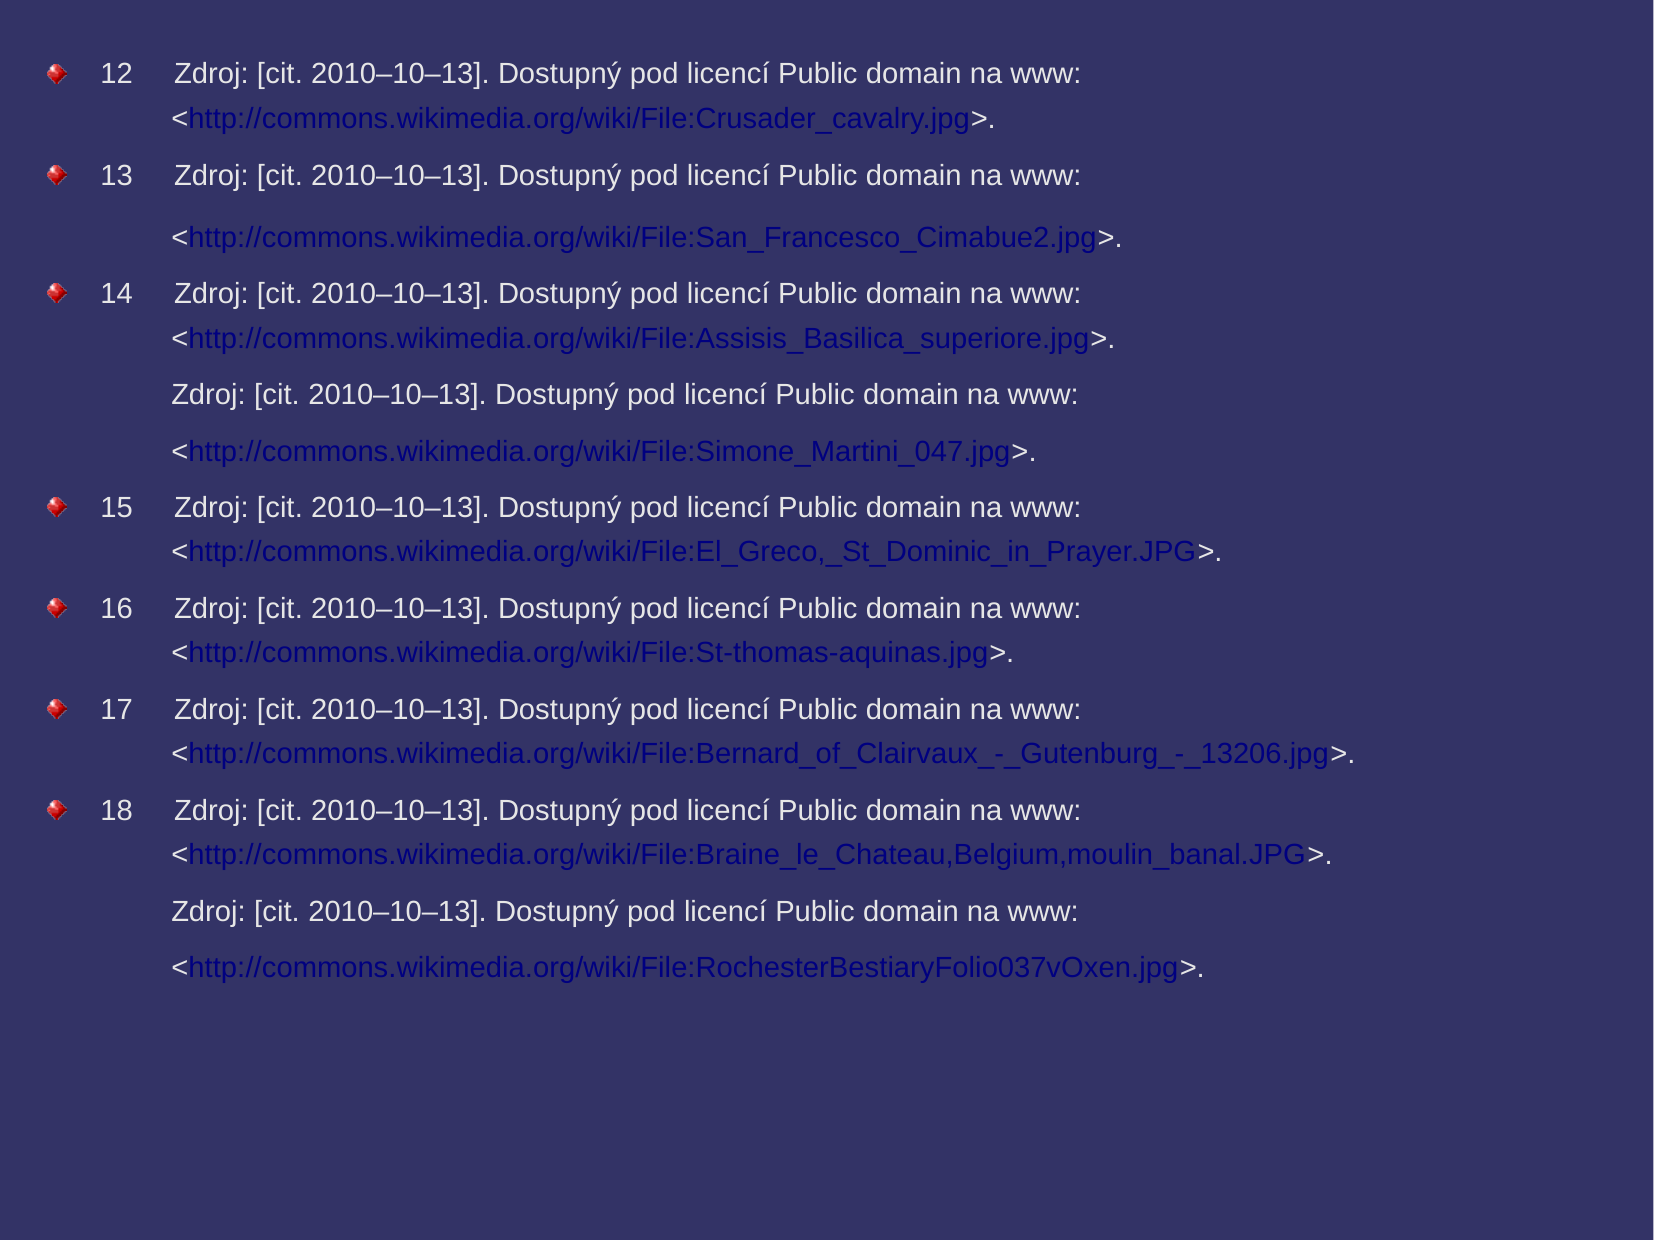

# 12	Zdroj: [cit. 2010–10–13]. Dostupný pod licencí Public domain na www:
<http://commons.wikimedia.org/wiki/File:Crusader_cavalry.jpg>.
13	Zdroj: [cit. 2010–10–13]. Dostupný pod licencí Public domain na www:
<http://commons.wikimedia.org/wiki/File:San_Francesco_Cimabue2.jpg>.
14	Zdroj: [cit. 2010–10–13]. Dostupný pod licencí Public domain na www:
<http://commons.wikimedia.org/wiki/File:Assisis_Basilica_superiore.jpg>.
Zdroj: [cit. 2010–10–13]. Dostupný pod licencí Public domain na www:
<http://commons.wikimedia.org/wiki/File:Simone_Martini_047.jpg>.
15	Zdroj: [cit. 2010–10–13]. Dostupný pod licencí Public domain na www:
<http://commons.wikimedia.org/wiki/File:El_Greco,_St_Dominic_in_Prayer.JPG>.
16	Zdroj: [cit. 2010–10–13]. Dostupný pod licencí Public domain na www:
<http://commons.wikimedia.org/wiki/File:St-thomas-aquinas.jpg>.
17	Zdroj: [cit. 2010–10–13]. Dostupný pod licencí Public domain na www:
<http://commons.wikimedia.org/wiki/File:Bernard_of_Clairvaux_-_Gutenburg_-_13206.jpg>.
18	Zdroj: [cit. 2010–10–13]. Dostupný pod licencí Public domain na www:
<http://commons.wikimedia.org/wiki/File:Braine_le_Chateau,Belgium,moulin_banal.JPG>.
Zdroj: [cit. 2010–10–13]. Dostupný pod licencí Public domain na www:
<http://commons.wikimedia.org/wiki/File:RochesterBestiaryFolio037vOxen.jpg>.